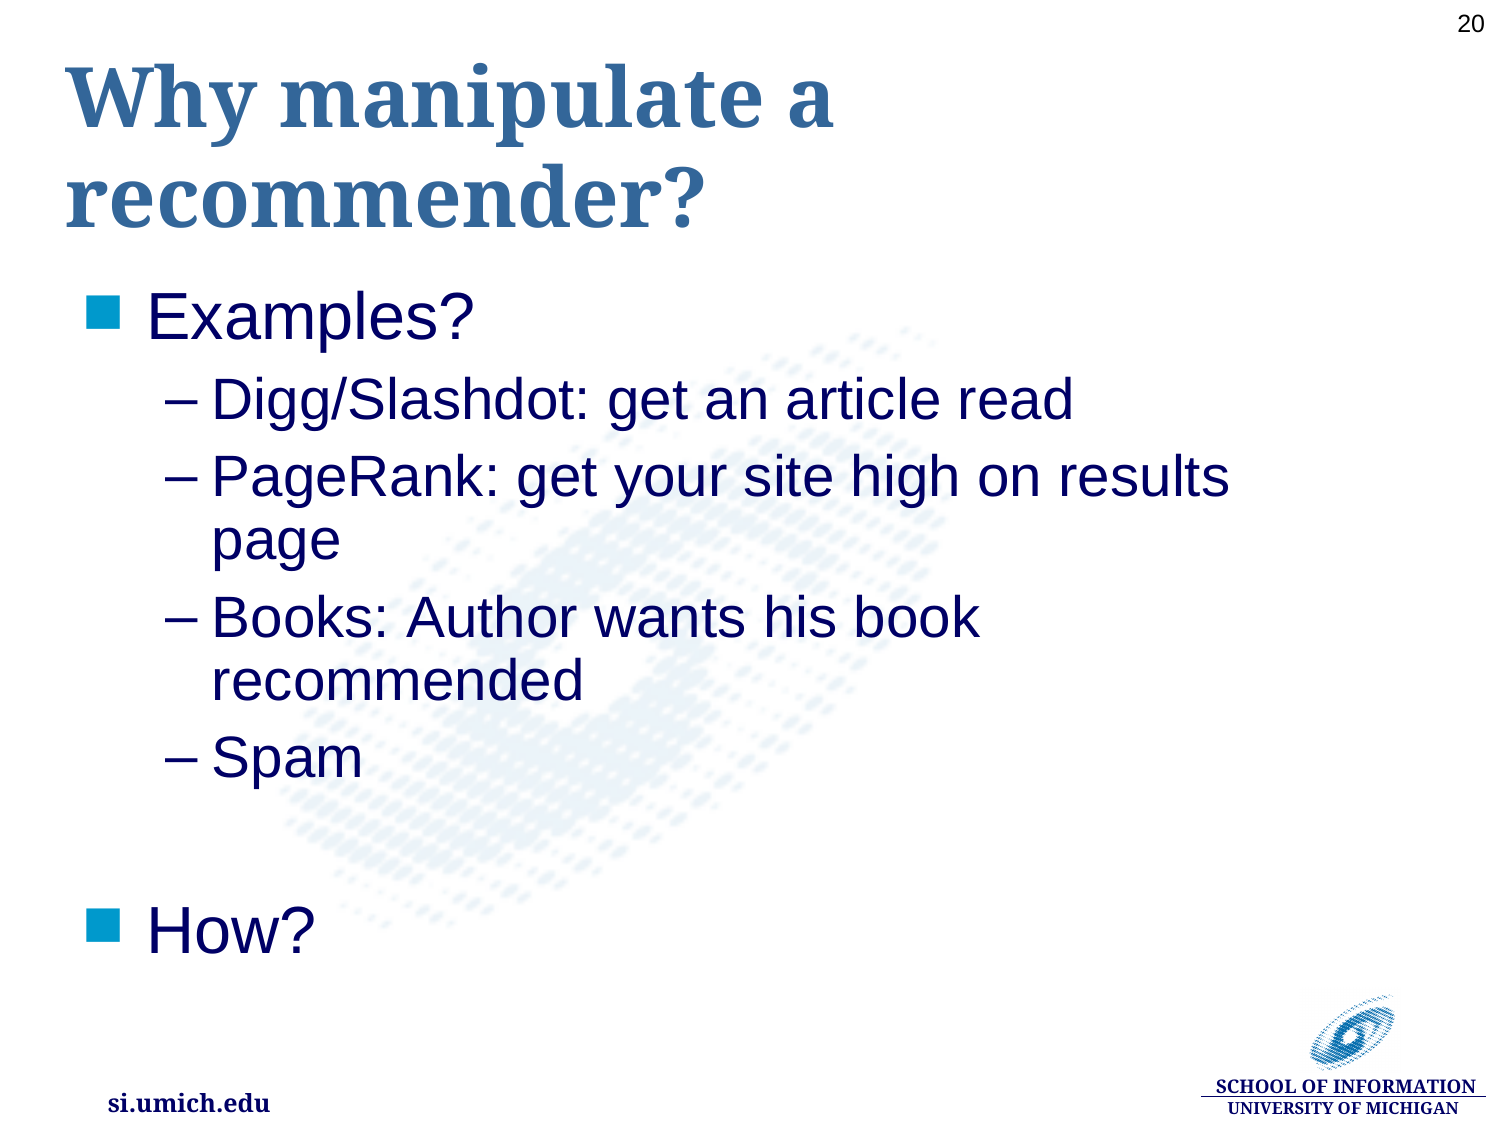

# Why manipulate a recommender?
Examples?
Digg/Slashdot: get an article read
PageRank: get your site high on results page
Books: Author wants his book recommended
Spam
How?